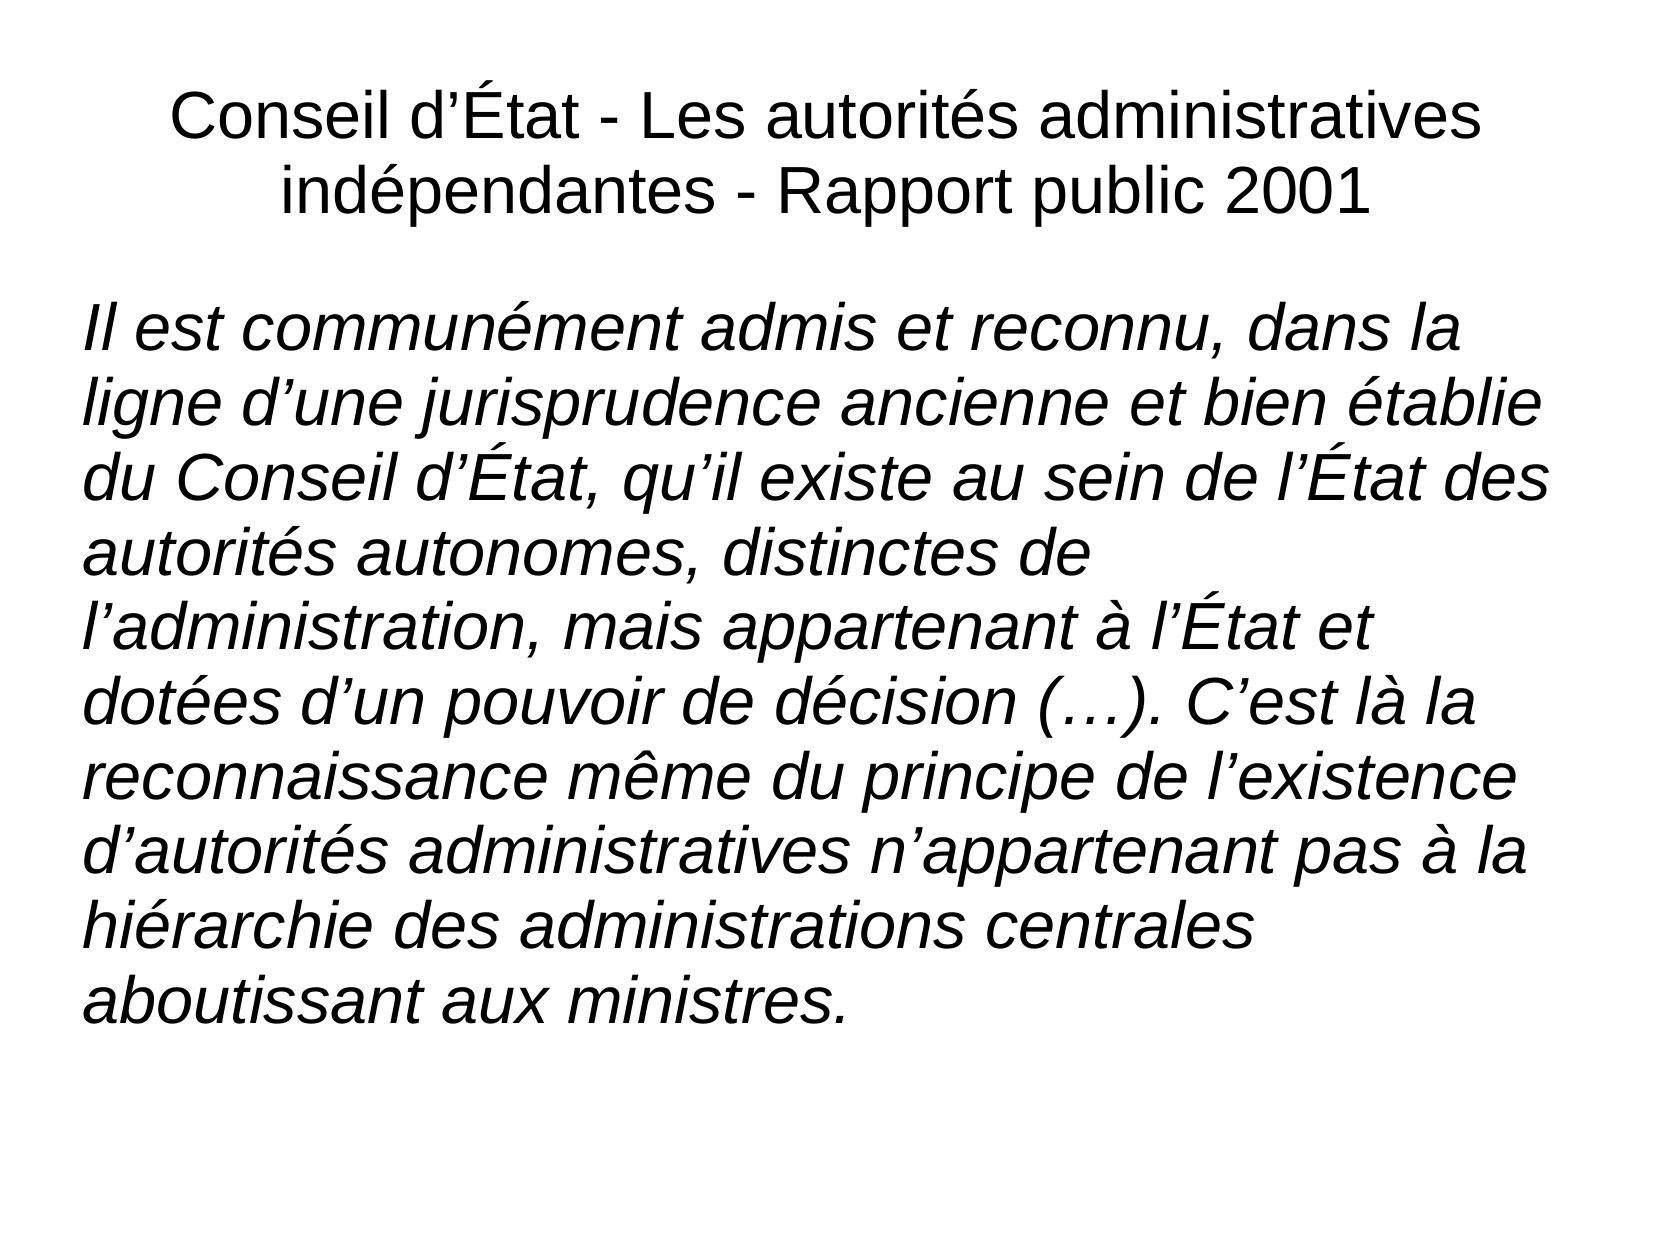

# Conseil d’État - Les autorités administratives indépendantes - Rapport public 2001
Il est communément admis et reconnu, dans la ligne d’une jurisprudence ancienne et bien établie du Conseil d’État, qu’il existe au sein de l’État des autorités autonomes, distinctes de l’administration, mais appartenant à l’État et dotées d’un pouvoir de décision (…). C’est là la reconnaissance même du principe de l’existence d’autorités administratives n’appartenant pas à la hiérarchie des administrations centrales aboutissant aux ministres.